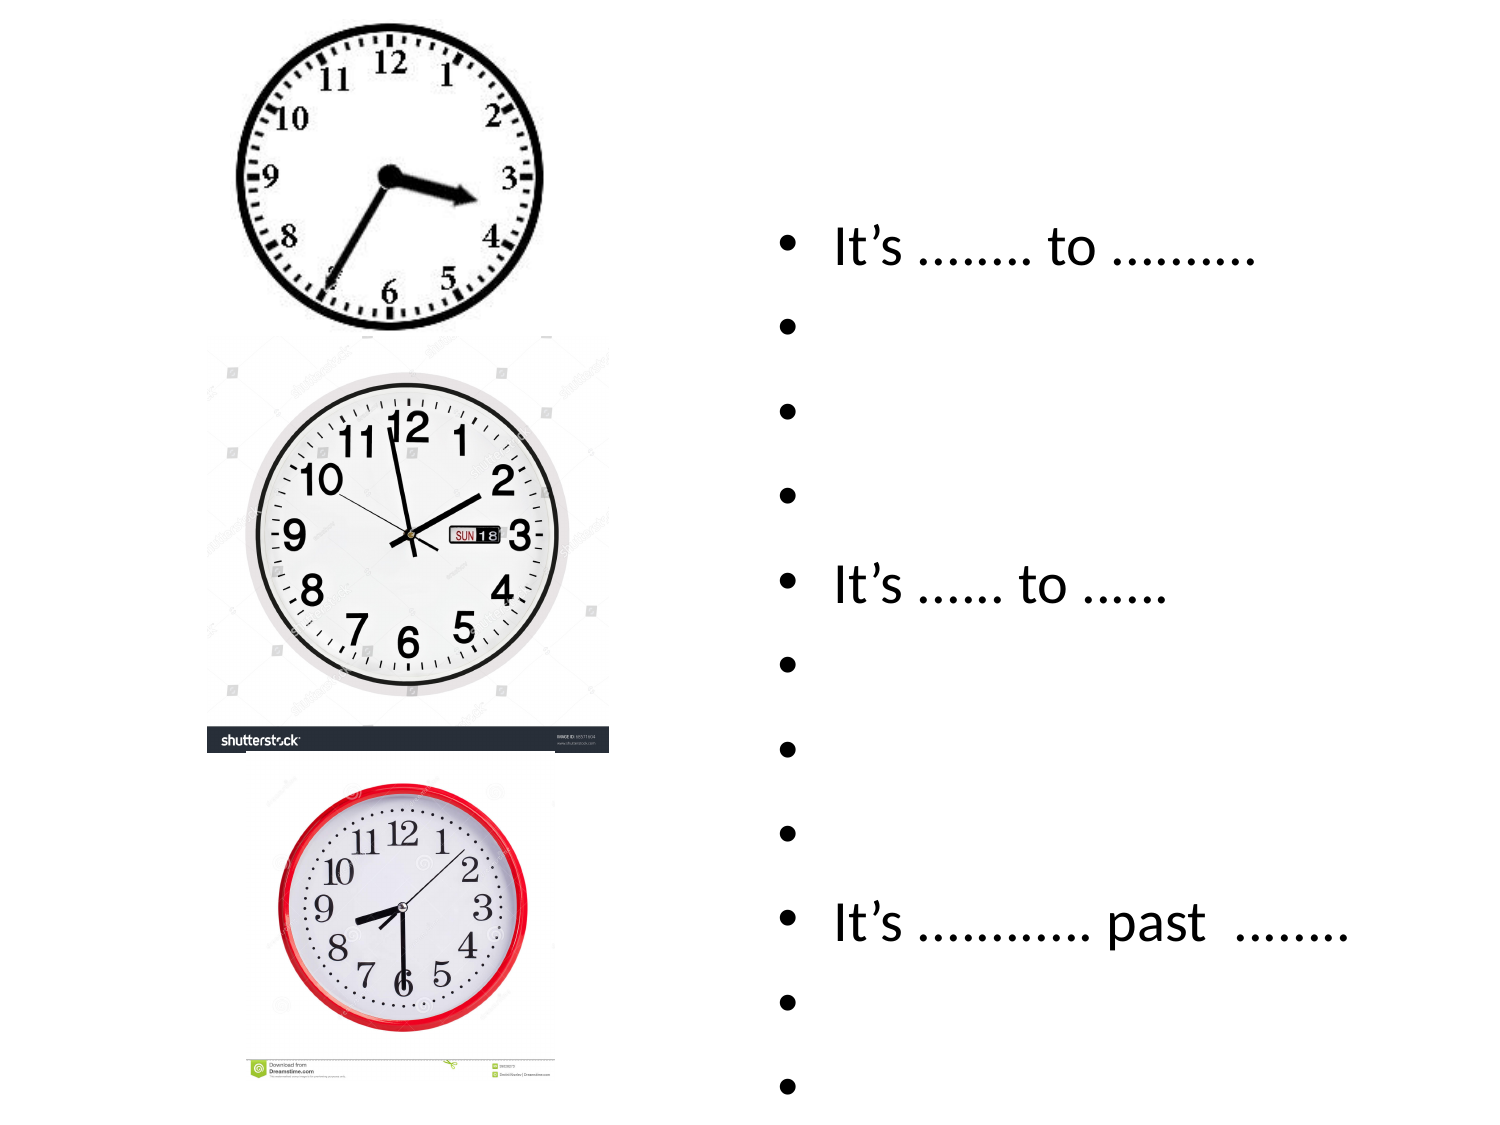

# It’s ........ to ..........
It’s ...... to ......
It’s ............ past ........